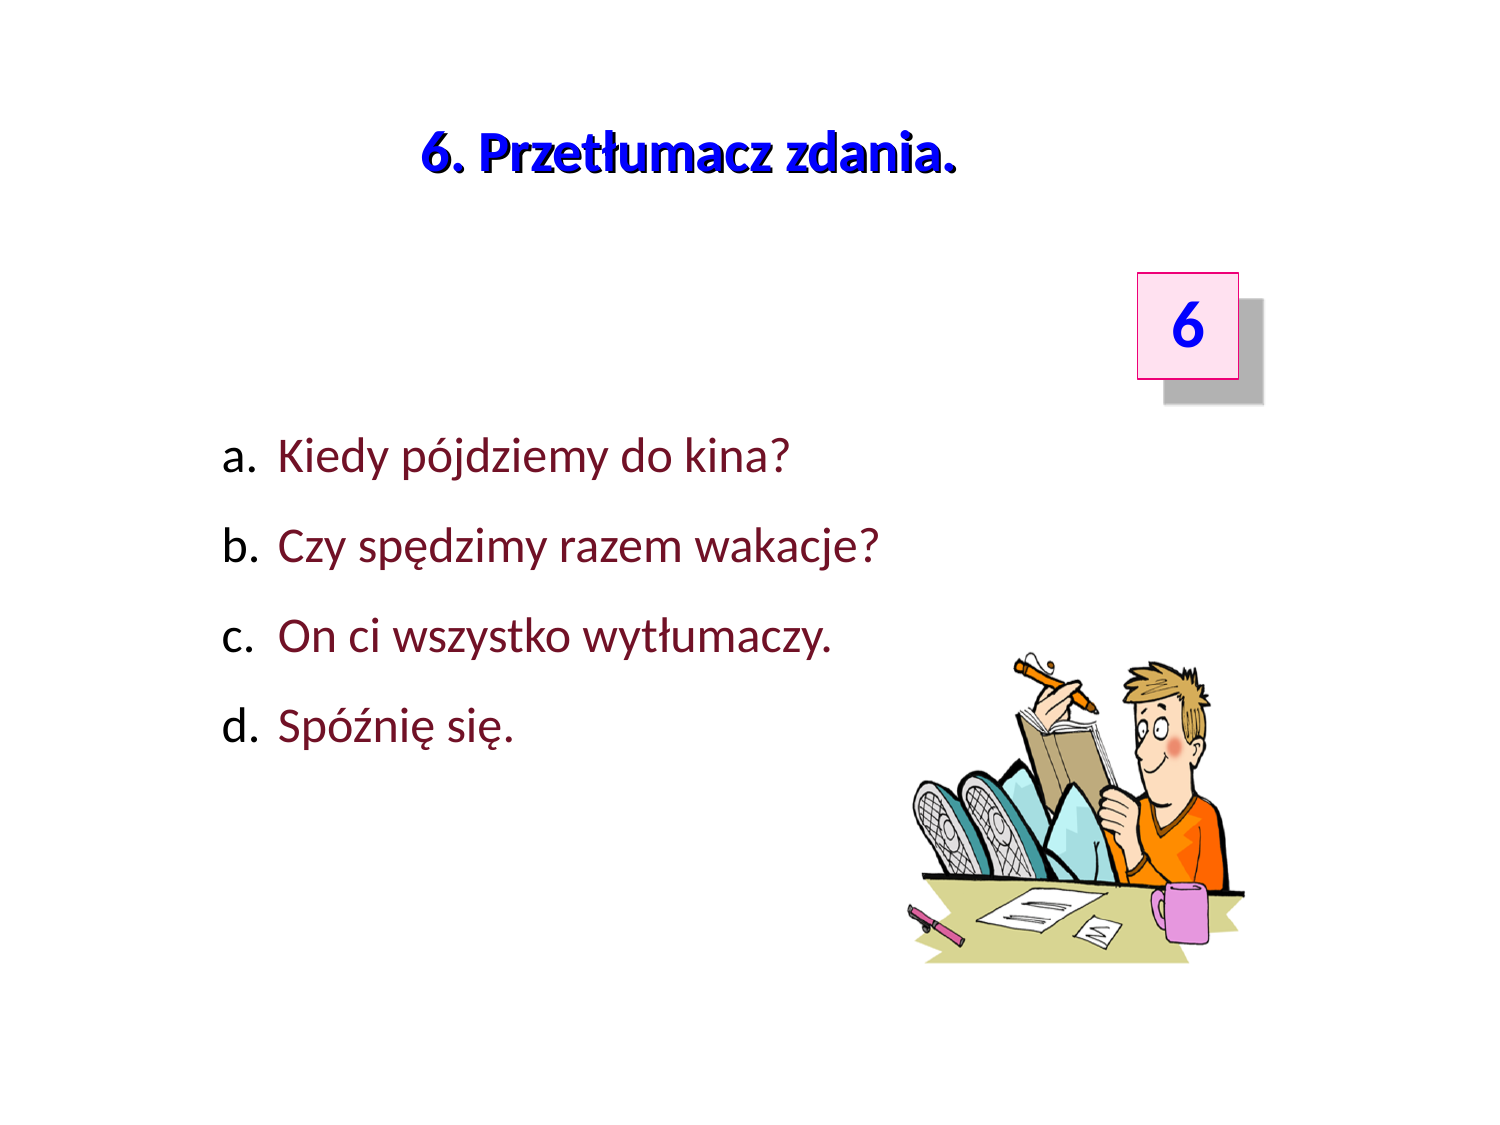

6. Przetłumacz zdania.
6
Kiedy pójdziemy do kina?
Czy spędzimy razem wakacje?
On ci wszystko wytłumaczy.
Spóźnię się.